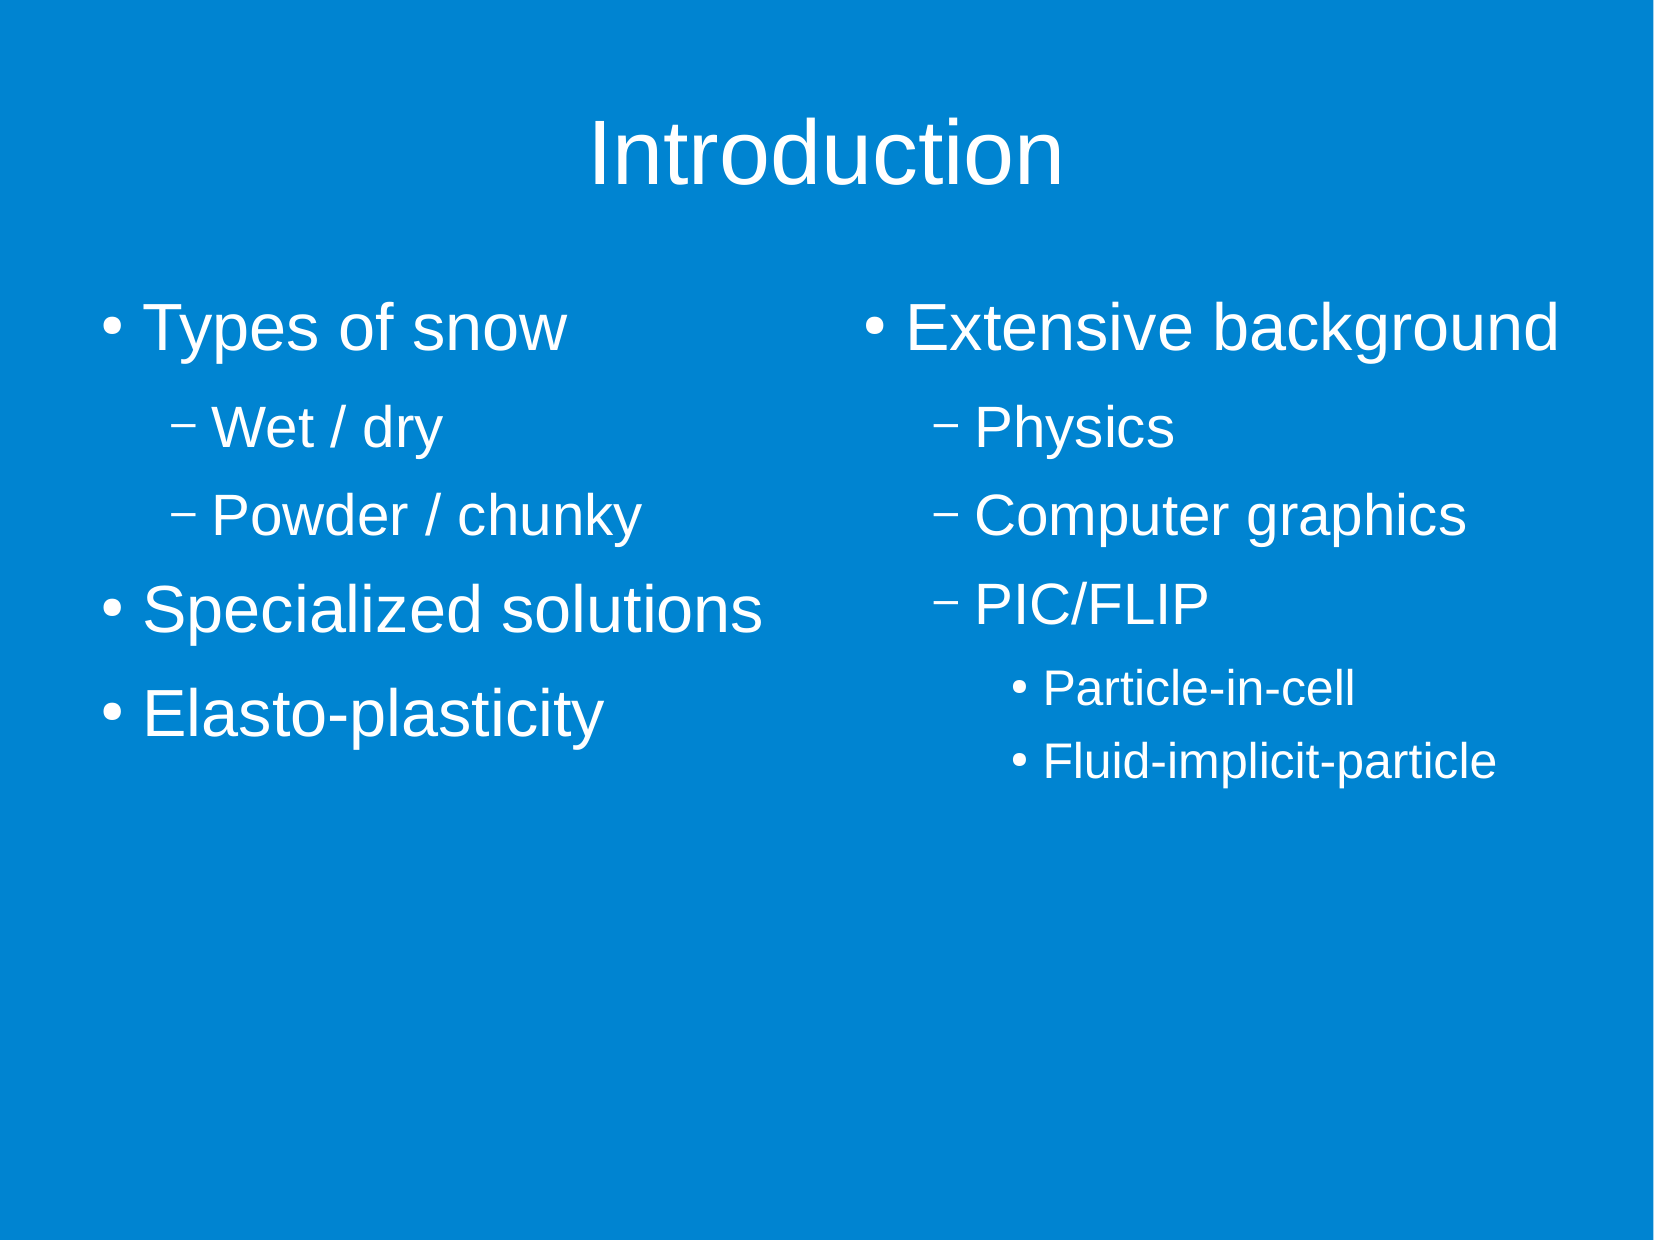

# Introduction
 Types of snow
 Wet / dry
 Powder / chunky
 Specialized solutions
 Elasto-plasticity
 Extensive background
 Physics
 Computer graphics
 PIC/FLIP
 Particle-in-cell
 Fluid-implicit-particle